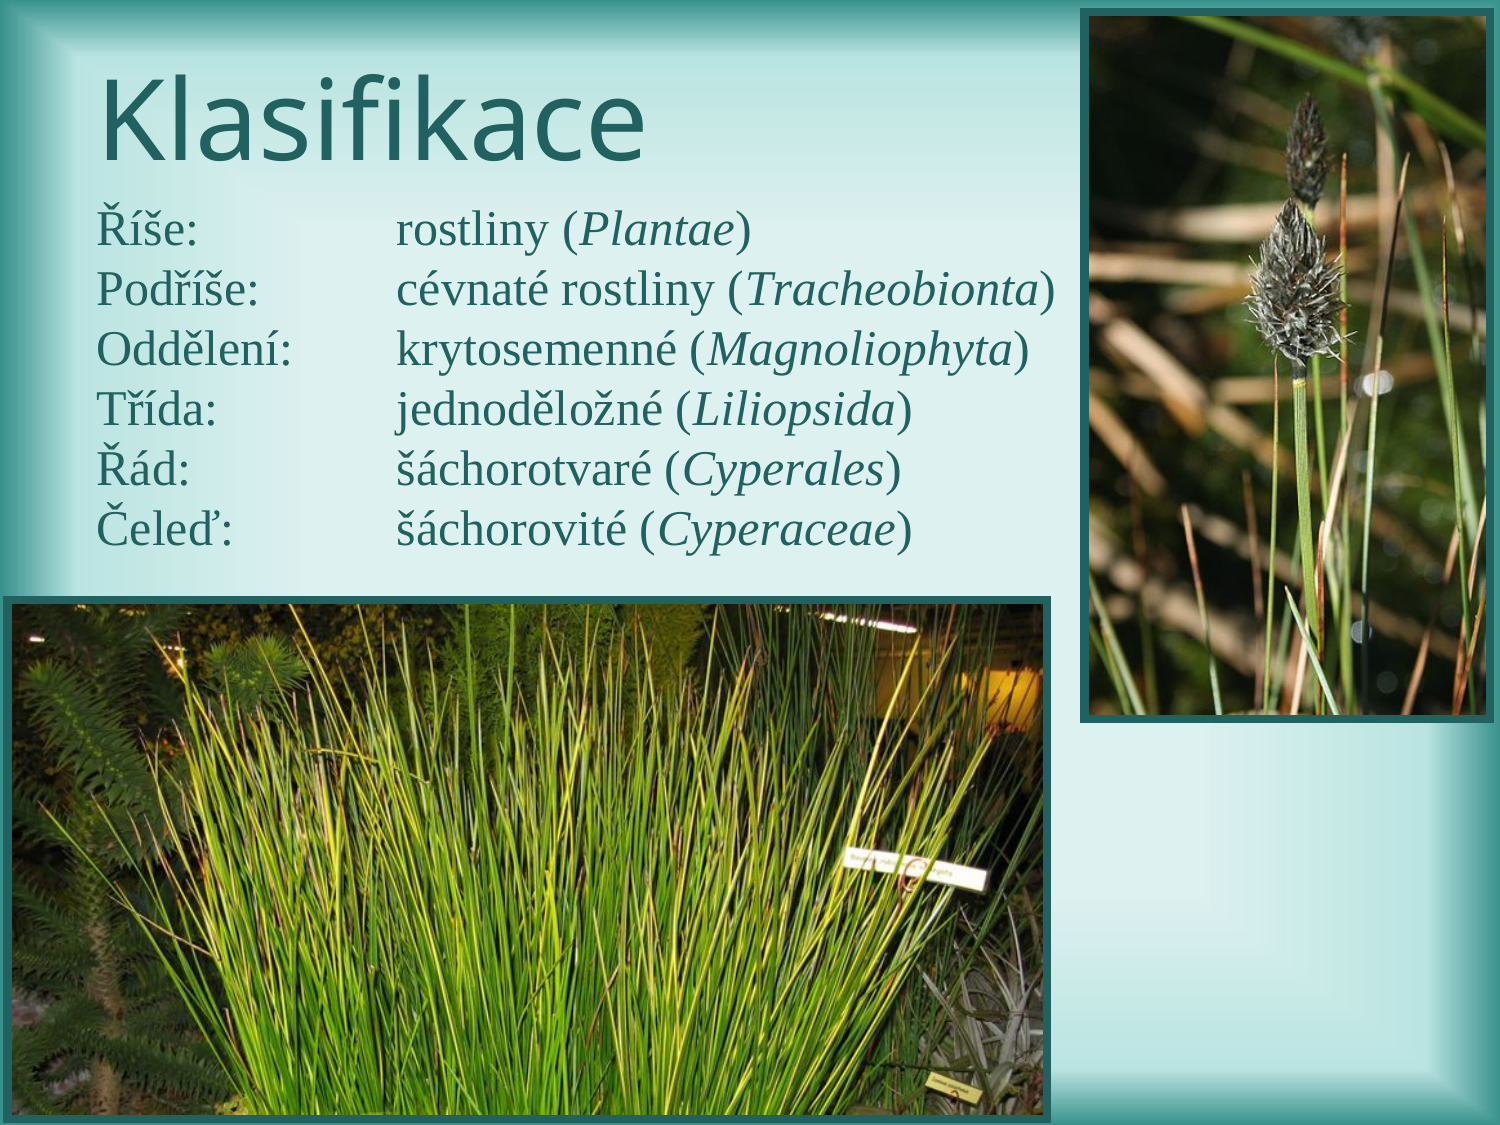

# Klasifikace
Říše:		rostliny (Plantae)
Podříše:	cévnaté rostliny (Tracheobionta)
Oddělení:	krytosemenné (Magnoliophyta)
Třída:		jednoděložné (Liliopsida)
Řád:		šáchorotvaré (Cyperales)
Čeleď:		šáchorovité (Cyperaceae)